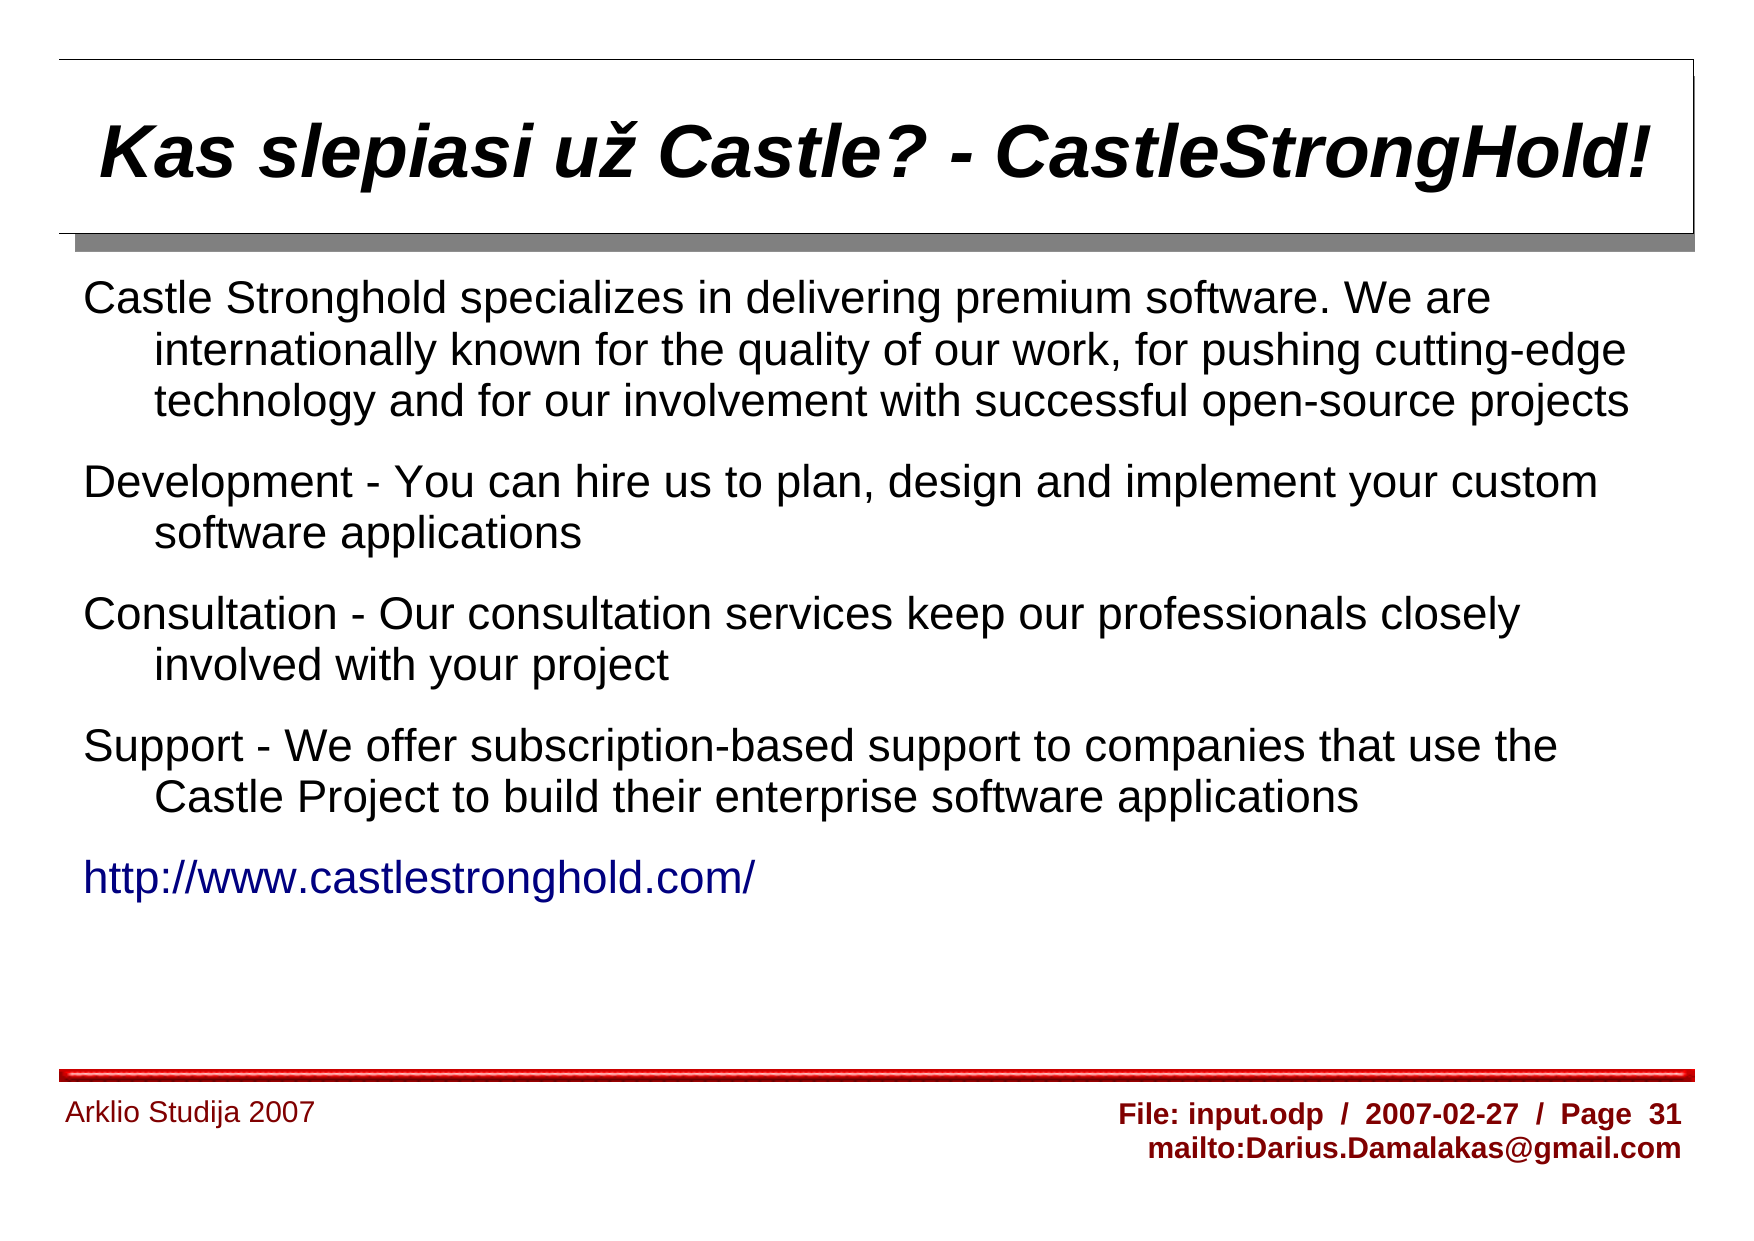

# Kas slepiasi už Castle? - CastleStrongHold!
Castle Stronghold specializes in delivering premium software. We are internationally known for the quality of our work, for pushing cutting-edge technology and for our involvement with successful open-source projects
Development - You can hire us to plan, design and implement your custom software applications
Consultation - Our consultation services keep our professionals closely involved with your project
Support - We offer subscription-based support to companies that use the Castle Project to build their enterprise software applications
http://www.castlestronghold.com/